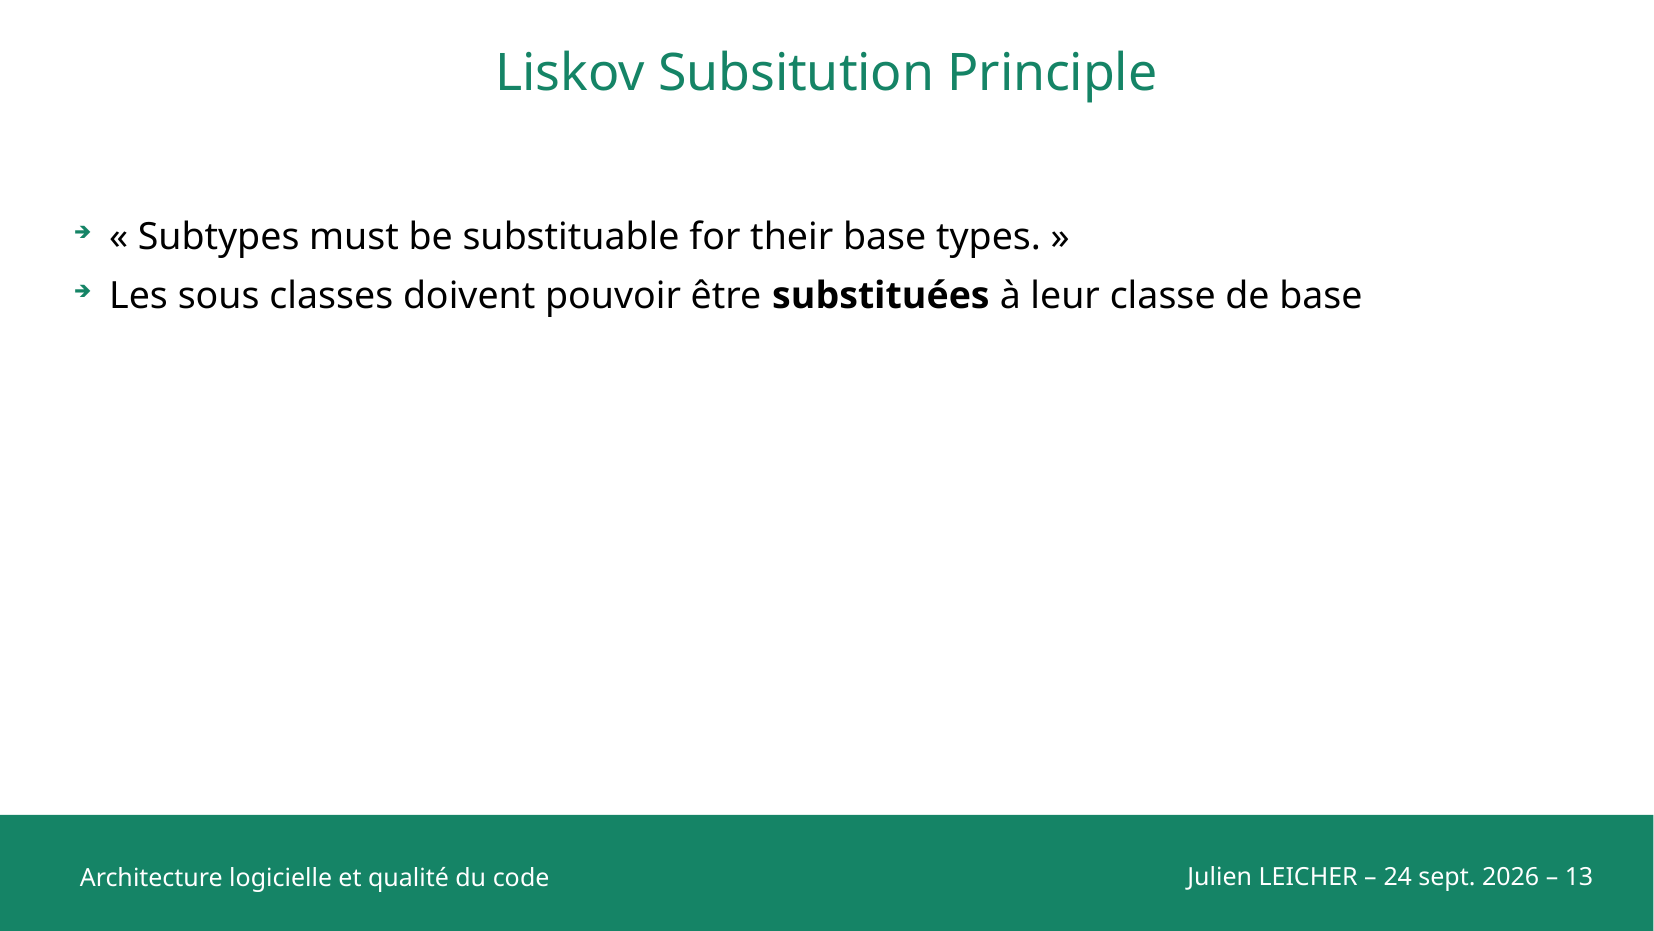

Liskov Subsitution Principle
« Subtypes must be substituable for their base types. »
Les sous classes doivent pouvoir être substituées à leur classe de base
Julien LEICHER – –
Architecture logicielle et qualité du code